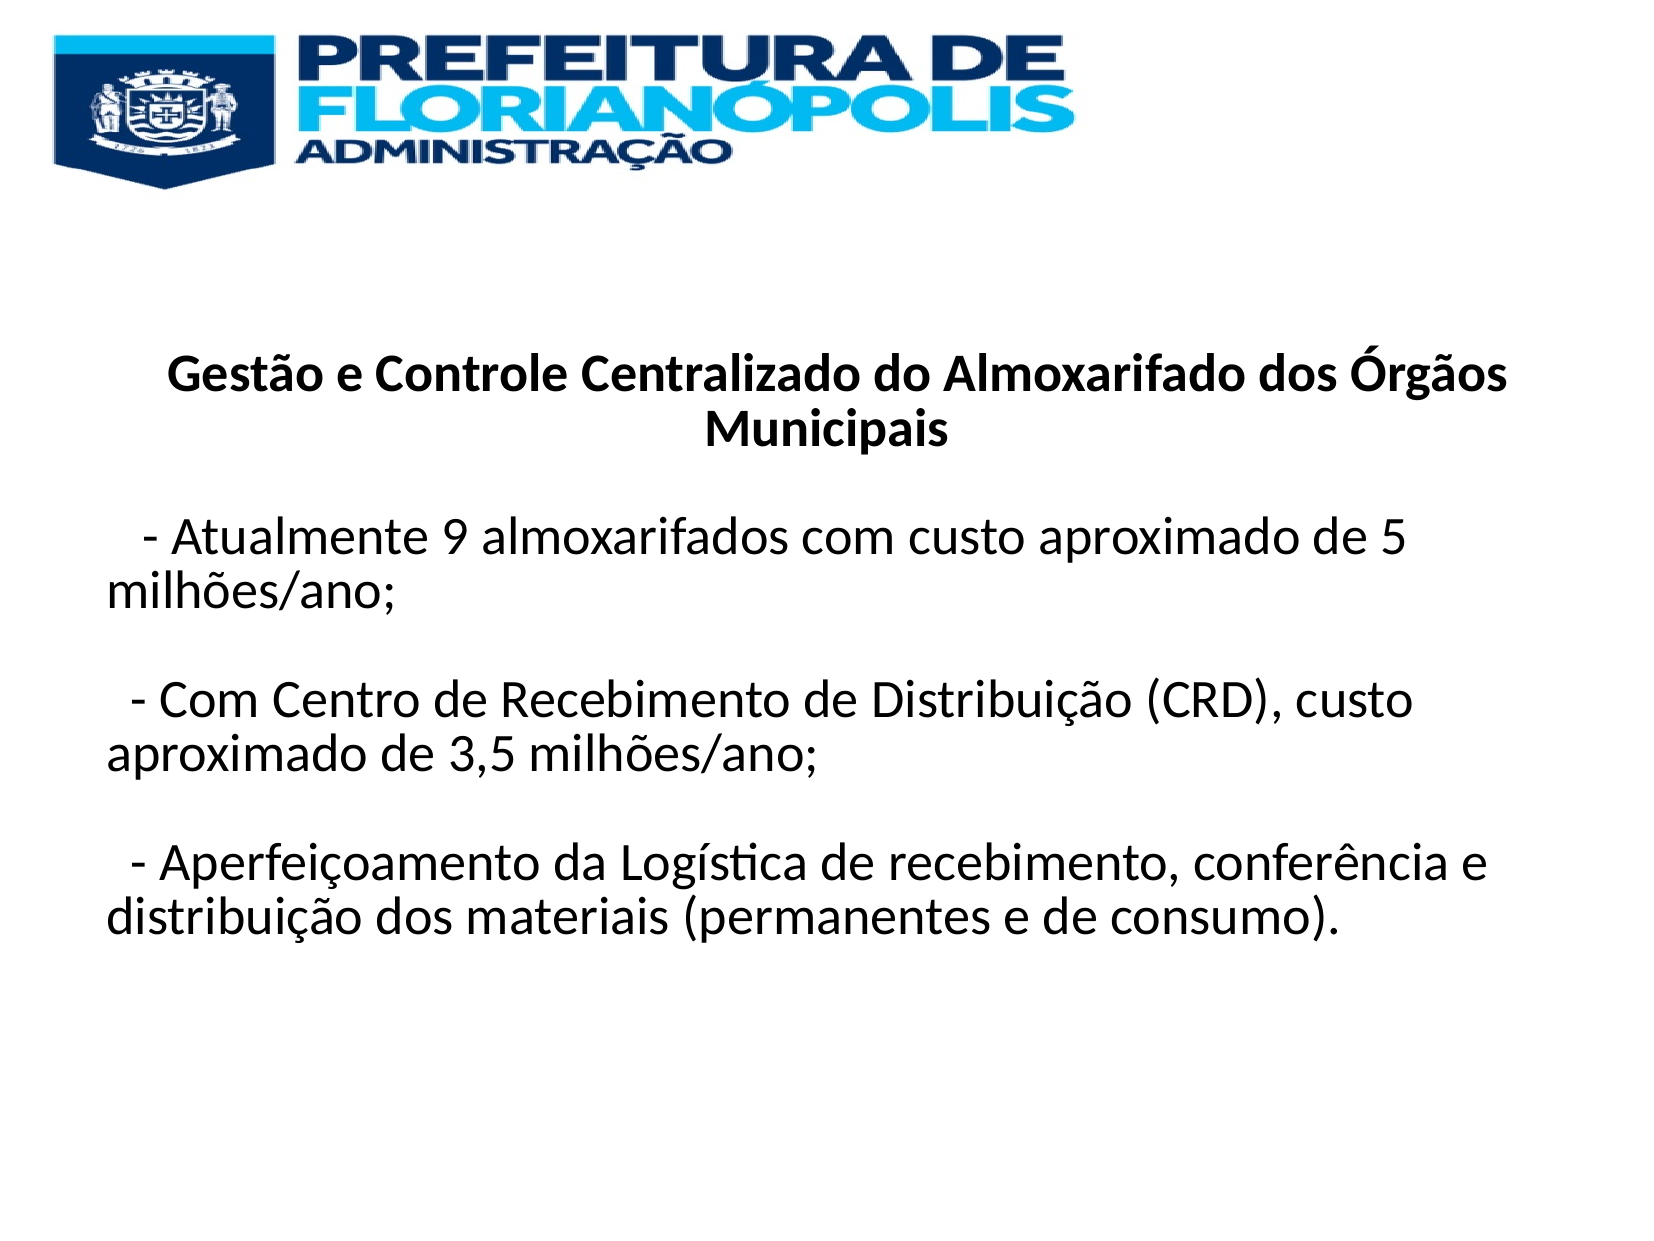

# Gestão e Controle Centralizado do Almoxarifado dos Órgãos Municipais - Atualmente 9 almoxarifados com custo aproximado de 5 milhões/ano; - Com Centro de Recebimento de Distribuição (CRD), custo aproximado de 3,5 milhões/ano; - Aperfeiçoamento da Logística de recebimento, conferência e distribuição dos materiais (permanentes e de consumo).